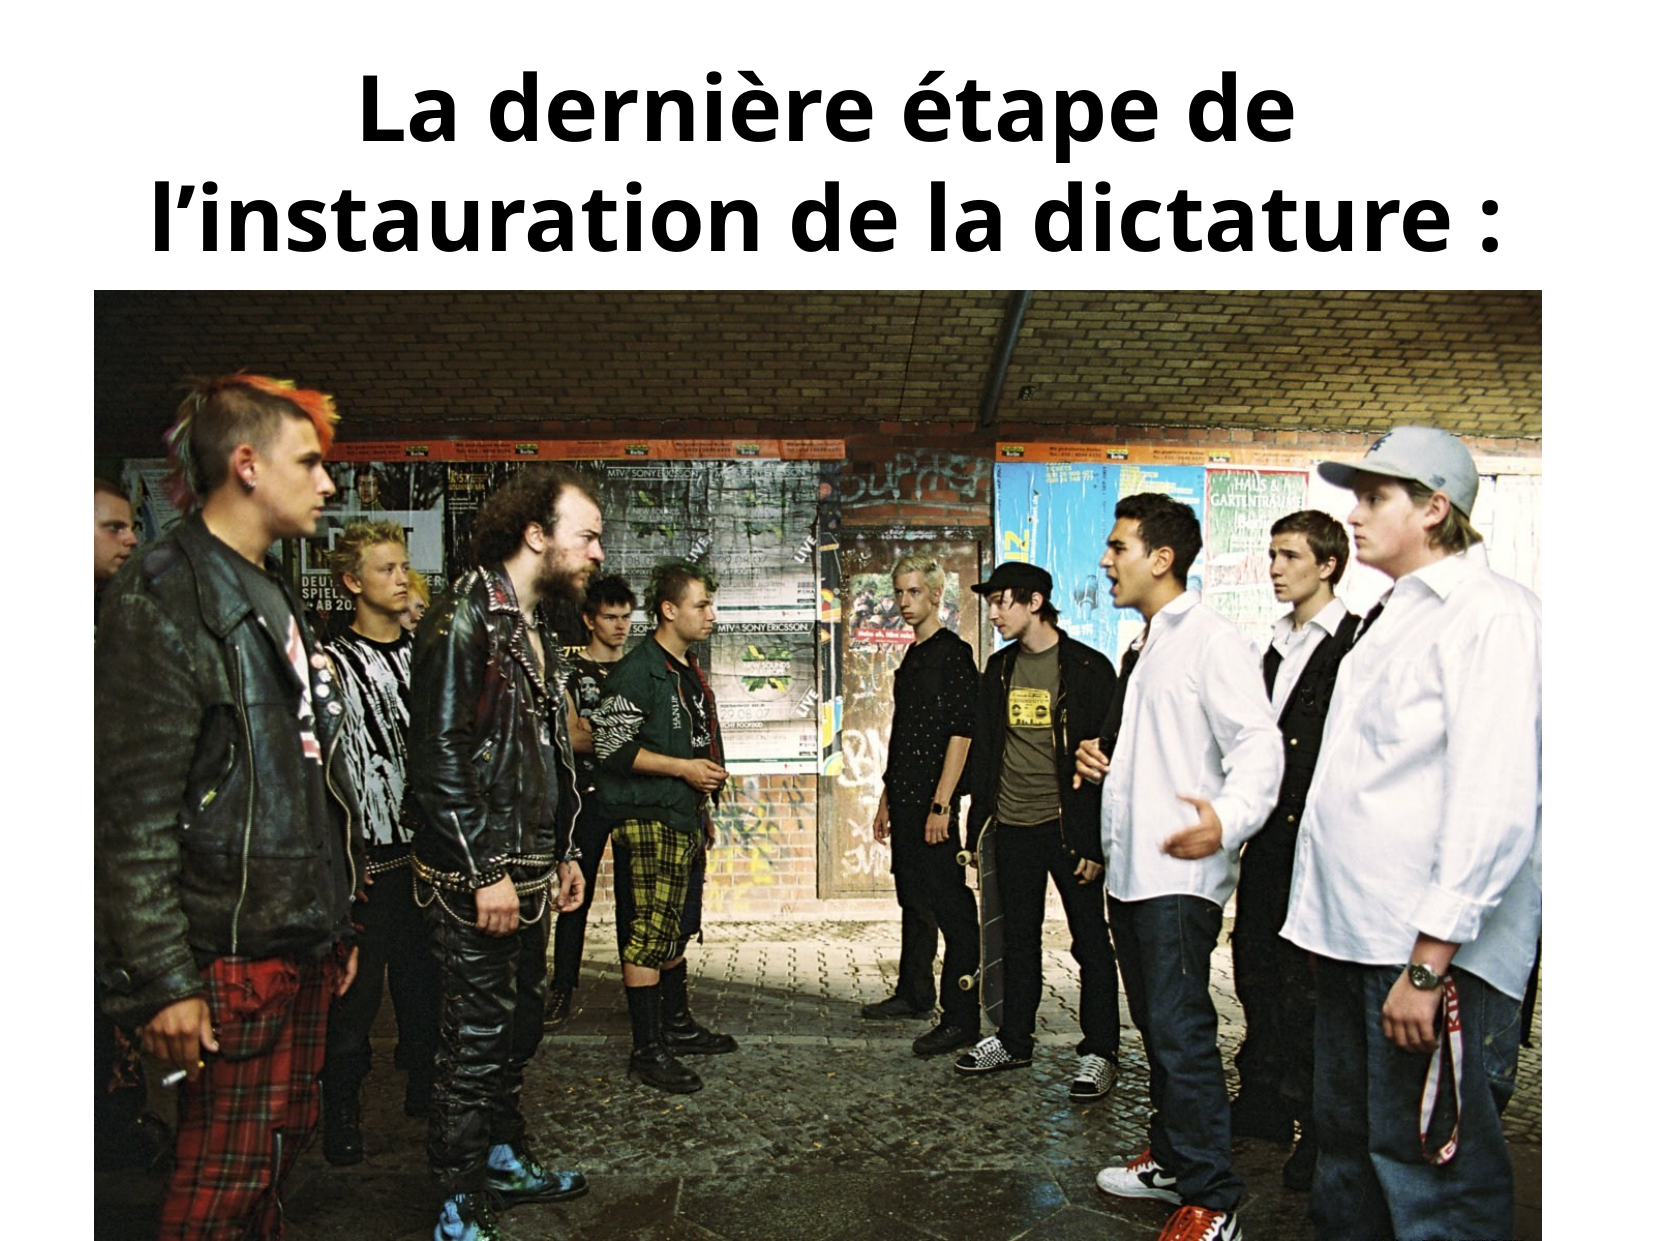

# La dernière étape de l’instauration de la dictature :